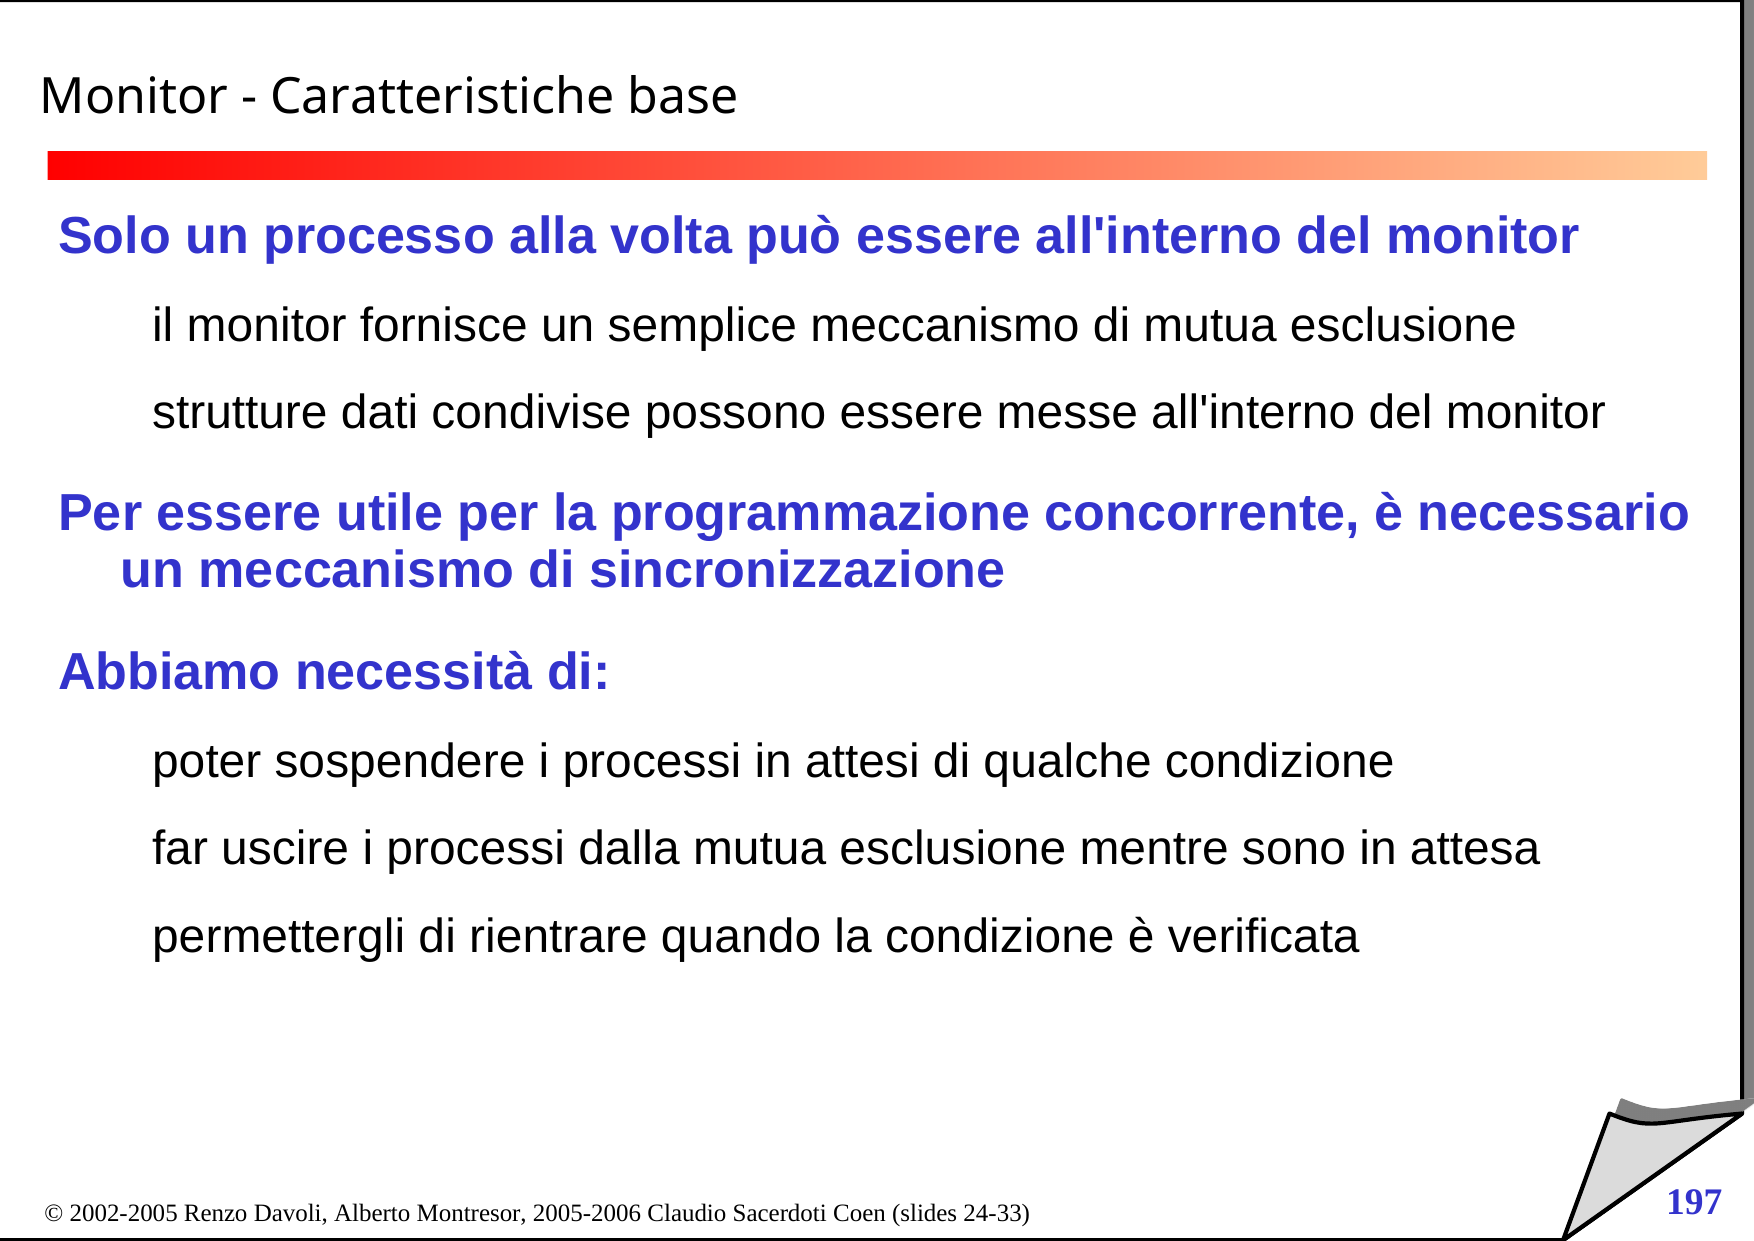

# Monitor - Caratteristiche base
Solo un processo alla volta può essere all'interno del monitor
il monitor fornisce un semplice meccanismo di mutua esclusione
strutture dati condivise possono essere messe all'interno del monitor
Per essere utile per la programmazione concorrente, è necessario un meccanismo di sincronizzazione
Abbiamo necessità di:
poter sospendere i processi in attesi di qualche condizione
far uscire i processi dalla mutua esclusione mentre sono in attesa
permettergli di rientrare quando la condizione è verificata